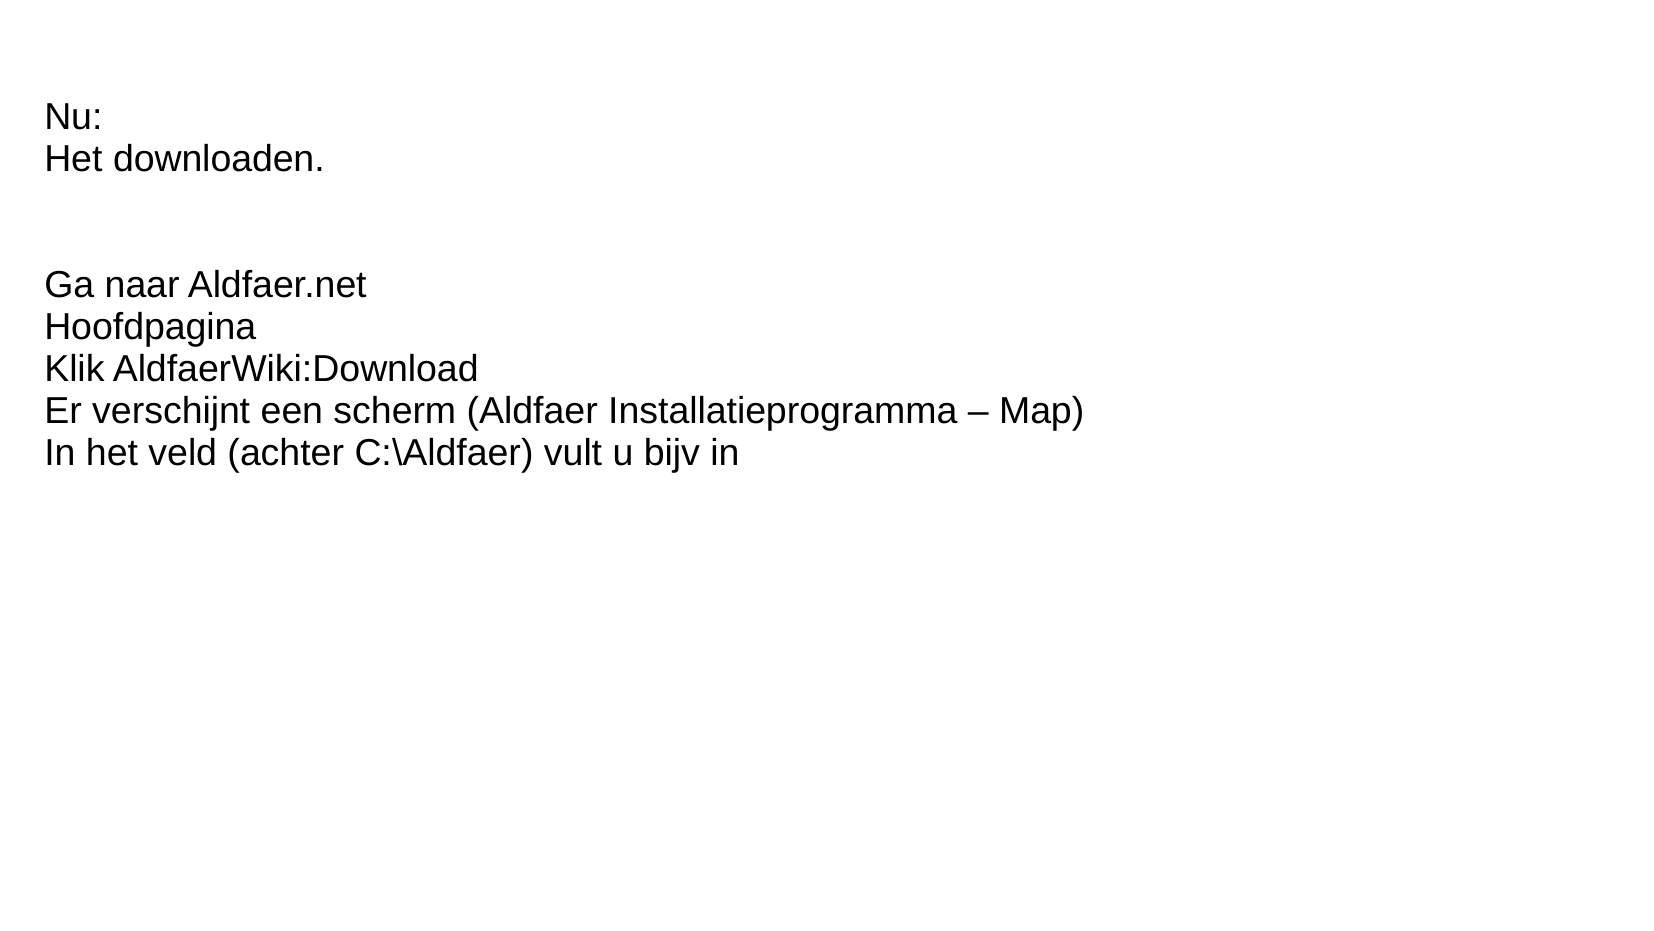

Nu:
Het downloaden.
Ga naar Aldfaer.net
Hoofdpagina
Klik AldfaerWiki:Download
Er verschijnt een scherm (Aldfaer Installatieprogramma – Map)
In het veld (achter C:\Aldfaer) vult u bijv in